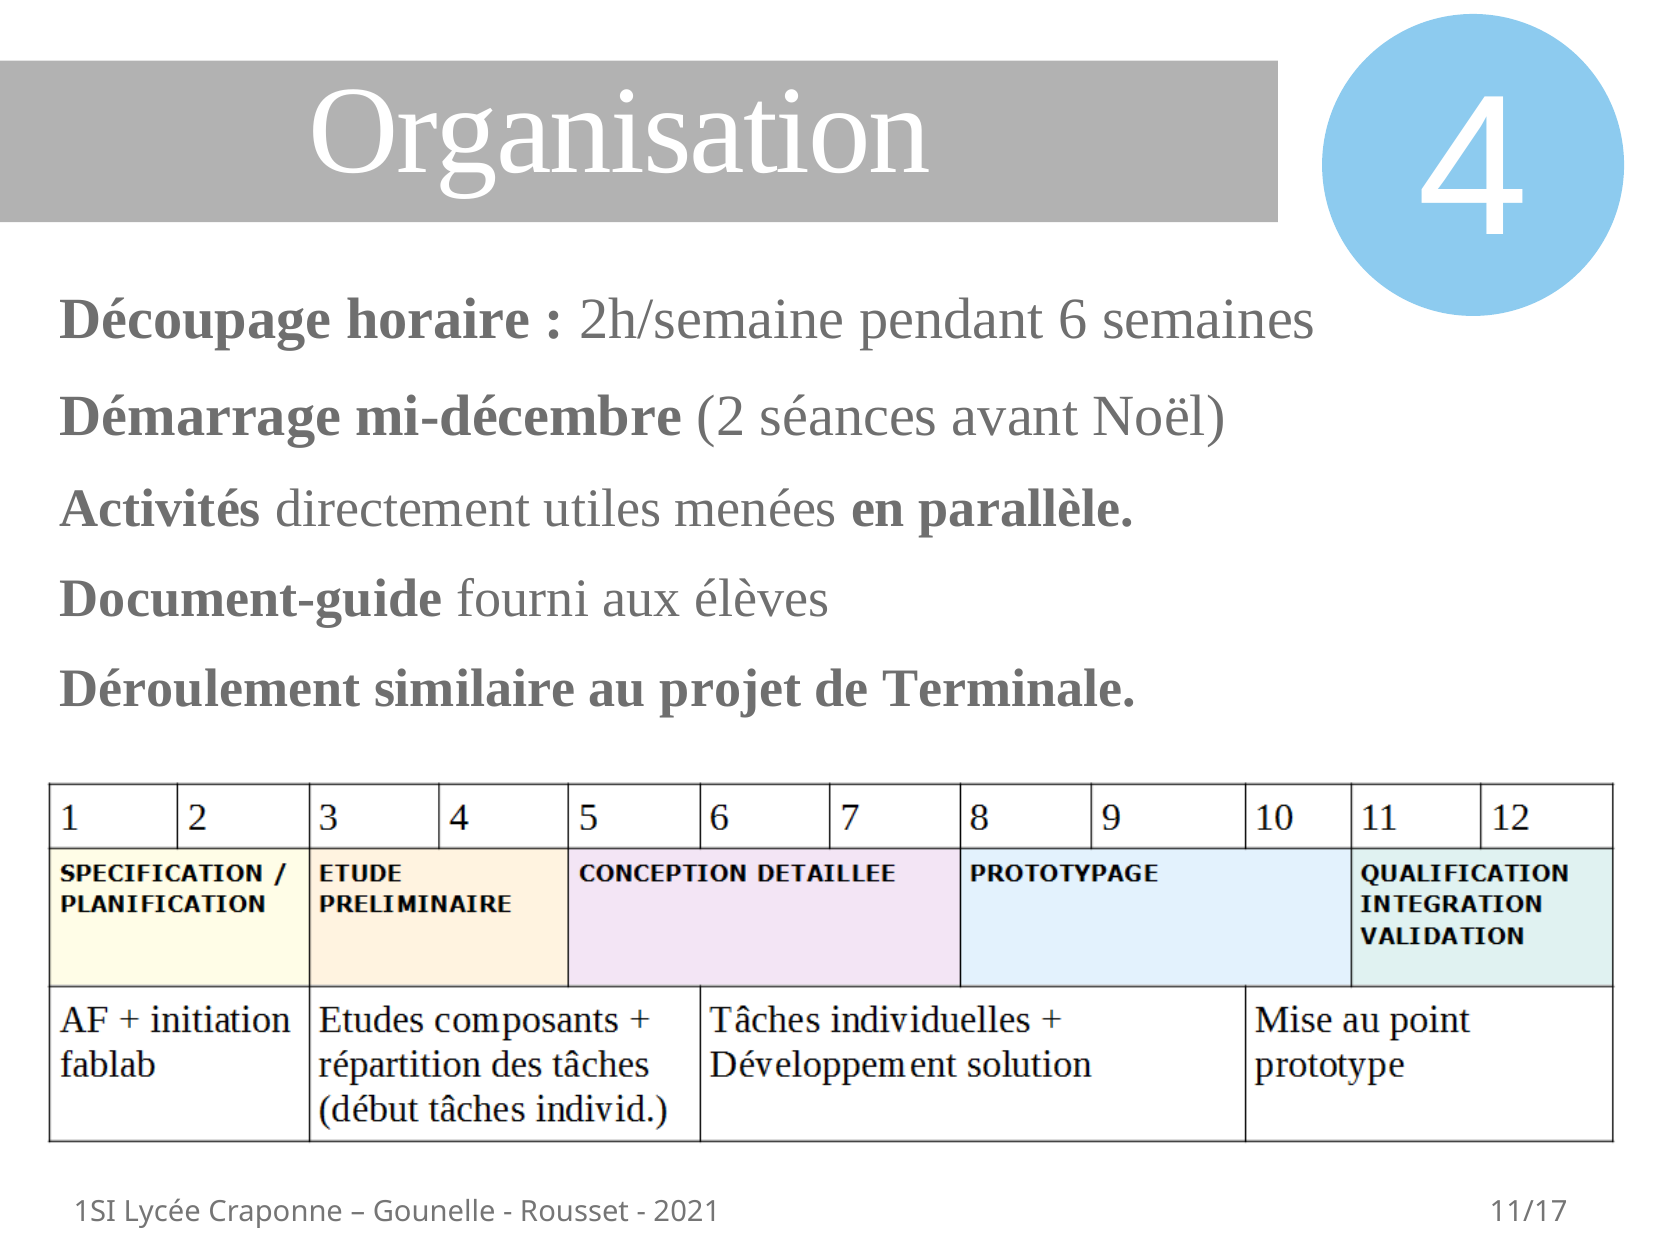

4
Organisation
Découpage horaire : 2h/semaine pendant 6 semaines
Démarrage mi-décembre (2 séances avant Noël)
Activités directement utiles menées en parallèle.
Document-guide fourni aux élèves
Déroulement similaire au projet de Terminale.
11